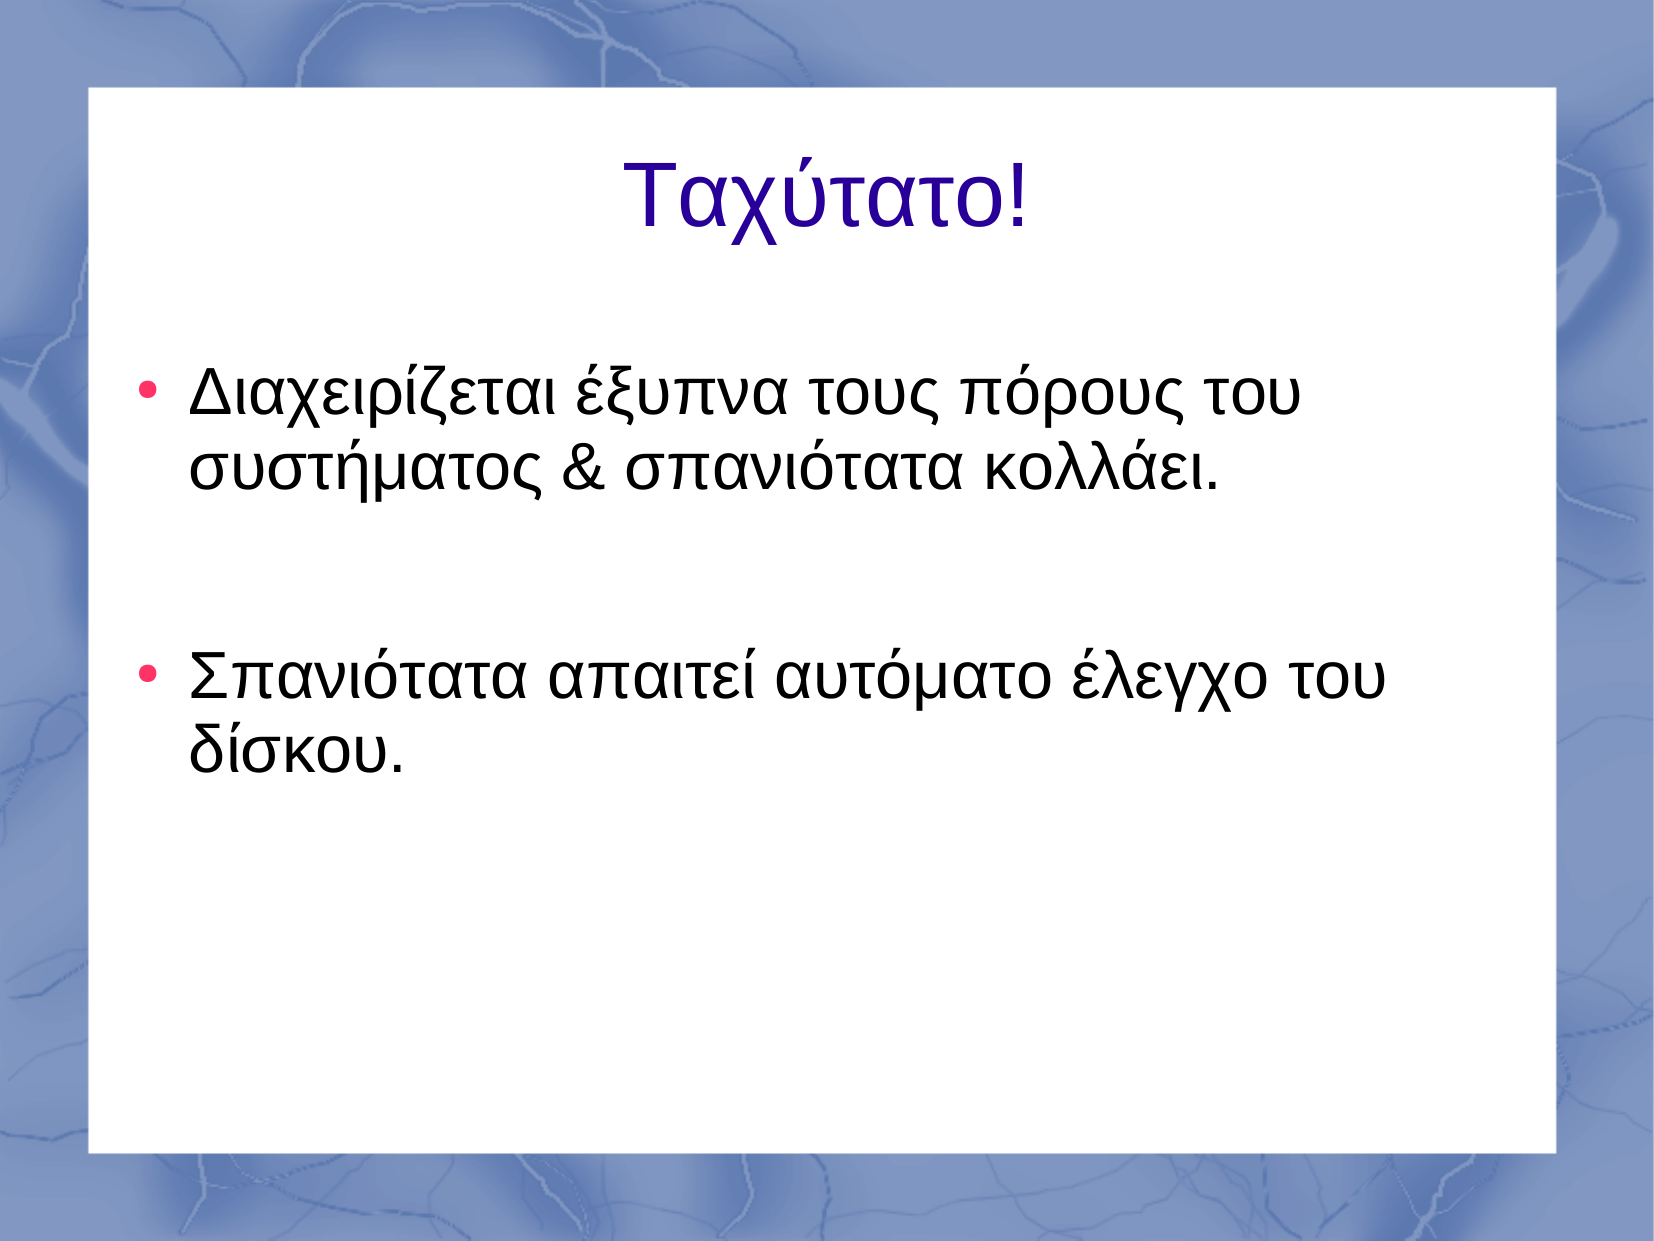

# Ταχύτατο!
Διαχειρίζεται έξυπνα τους πόρους του συστήματος & σπανιότατα κολλάει.
Σπανιότατα απαιτεί αυτόματο έλεγχο του δίσκου.